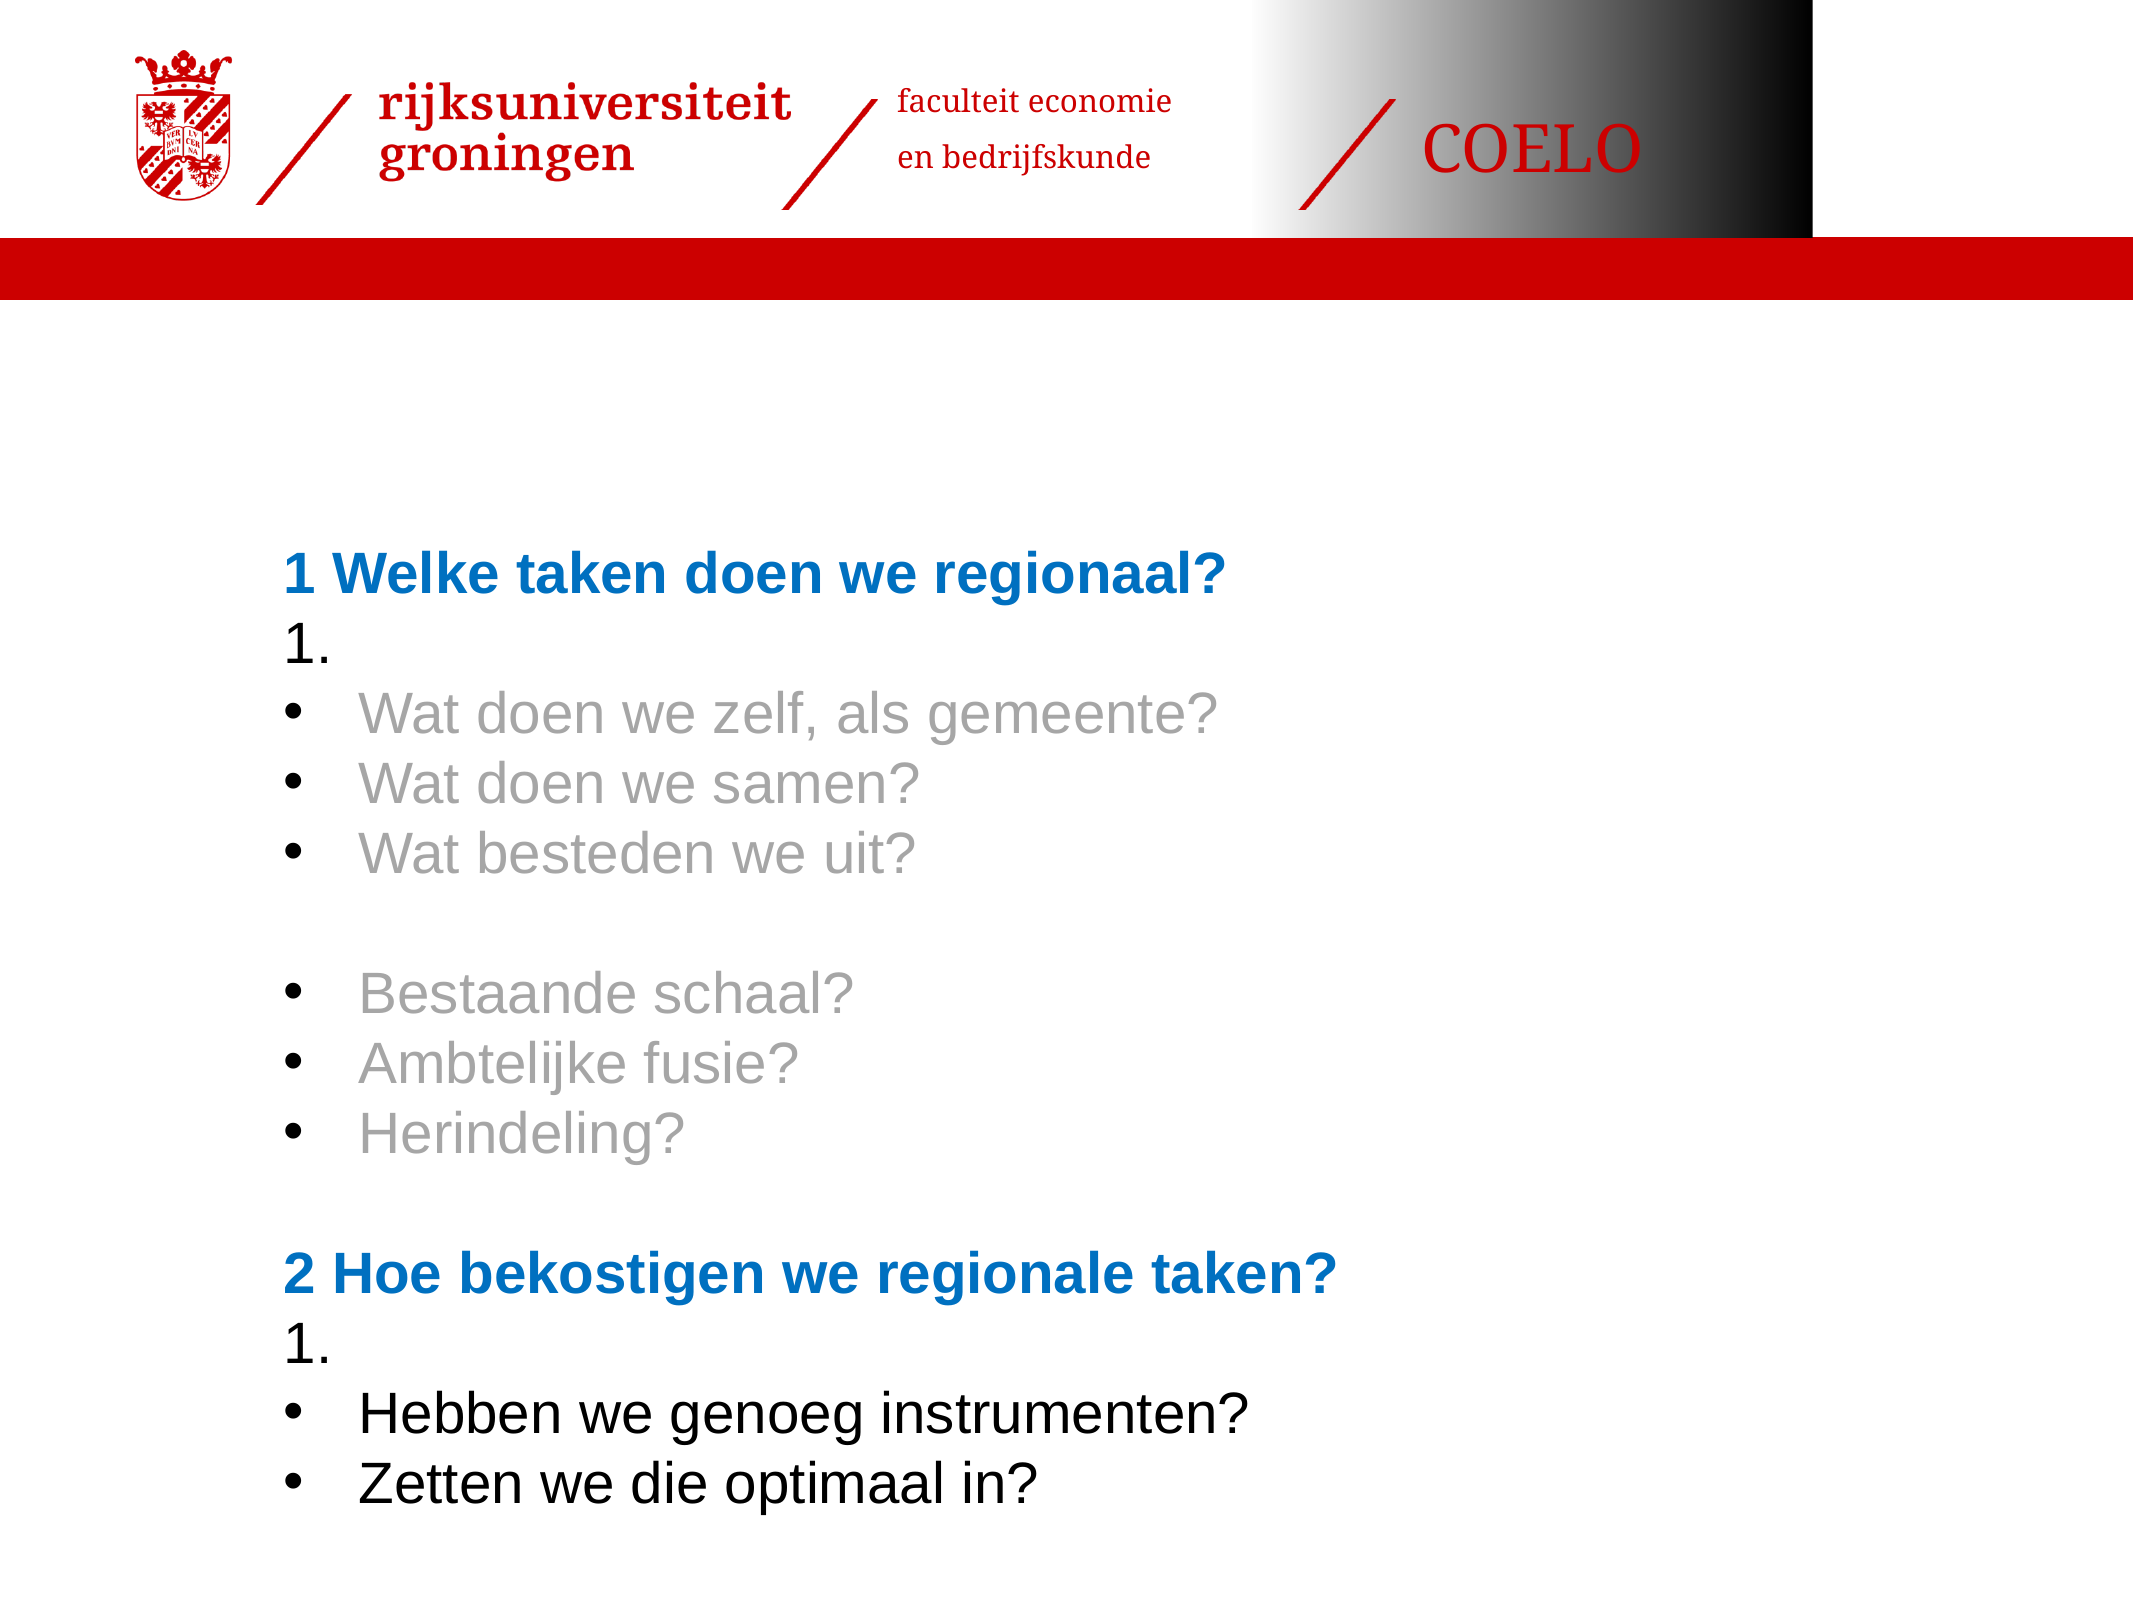

1 Welke taken doen we regionaal?
Wat doen we zelf, als gemeente?
Wat doen we samen?
Wat besteden we uit?
Bestaande schaal?
Ambtelijke fusie?
Herindeling?
2 Hoe bekostigen we regionale taken?
Hebben we genoeg instrumenten?
Zetten we die optimaal in?